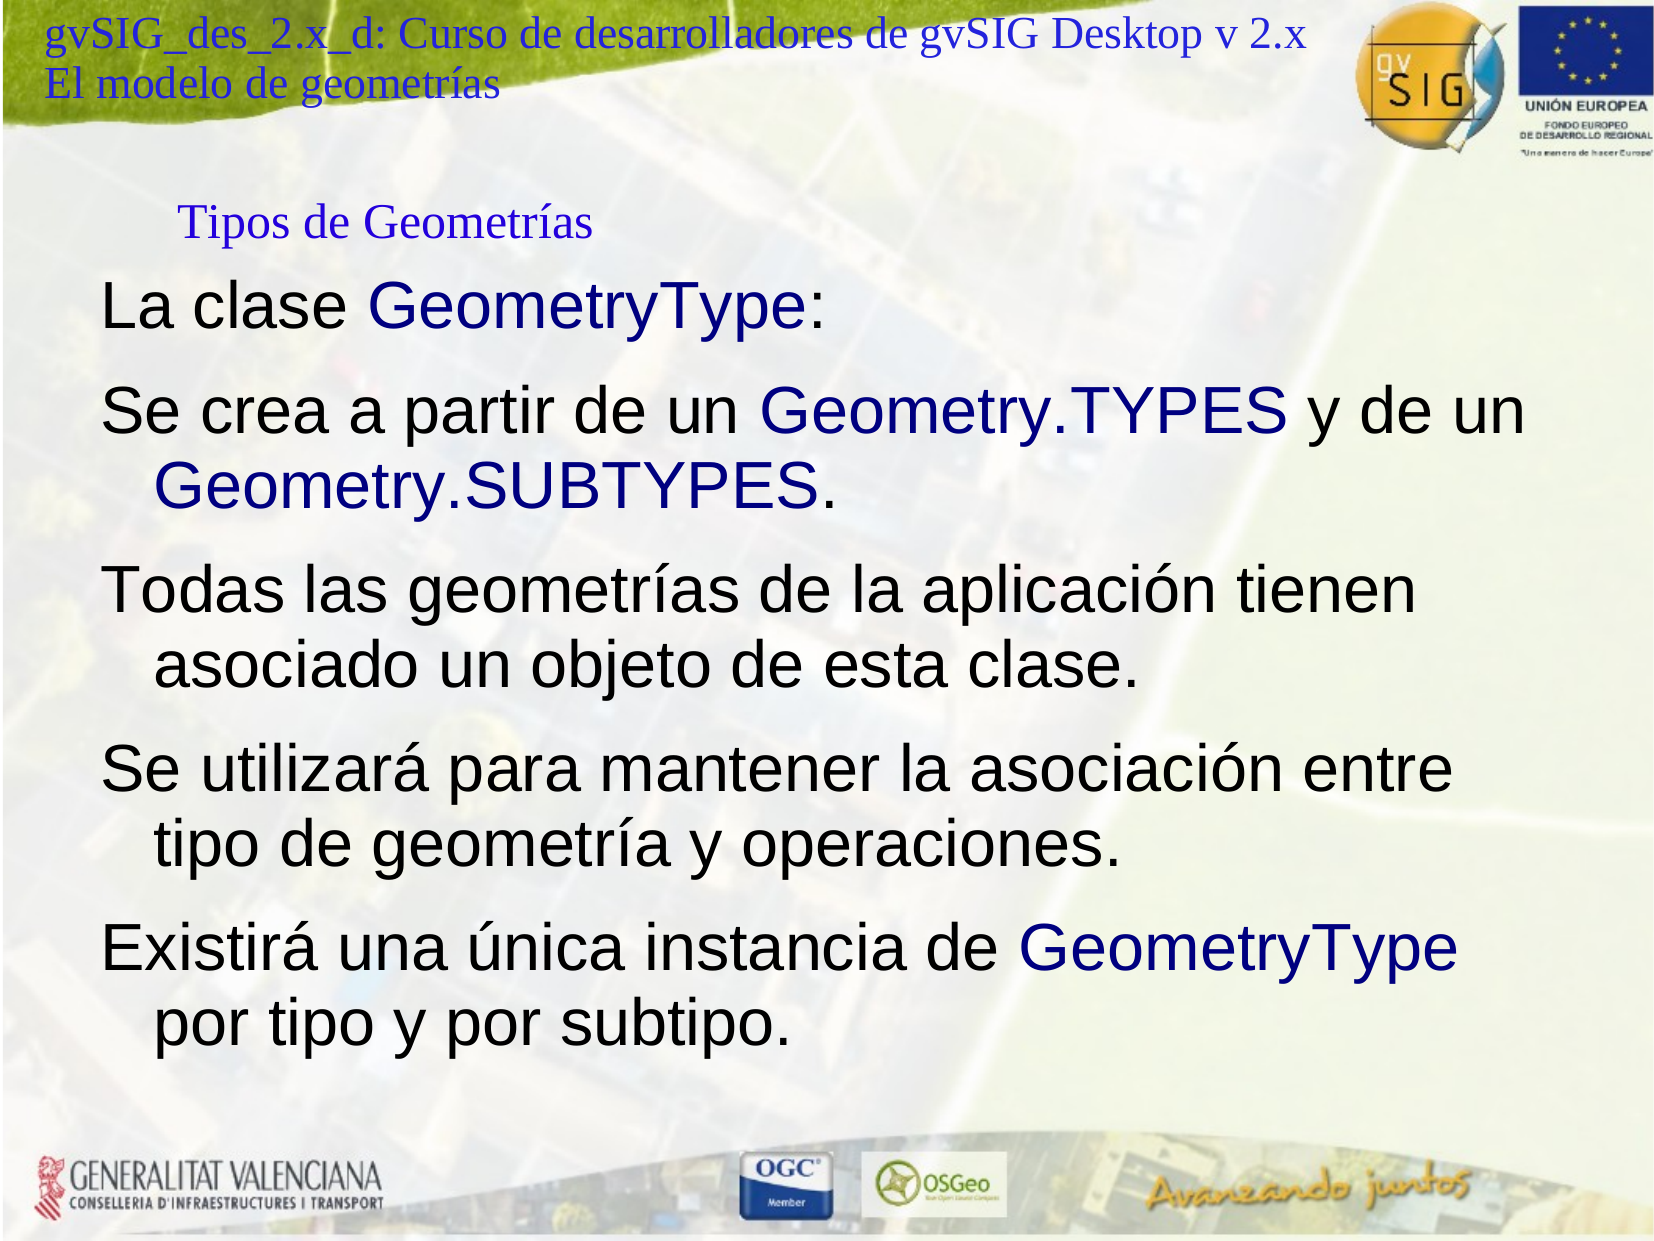

Tipos de Geometrías
# La clase GeometryType:
Se crea a partir de un Geometry.TYPES y de un Geometry.SUBTYPES.
Todas las geometrías de la aplicación tienen asociado un objeto de esta clase.
Se utilizará para mantener la asociación entre tipo de geometría y operaciones.
Existirá una única instancia de GeometryType por tipo y por subtipo.